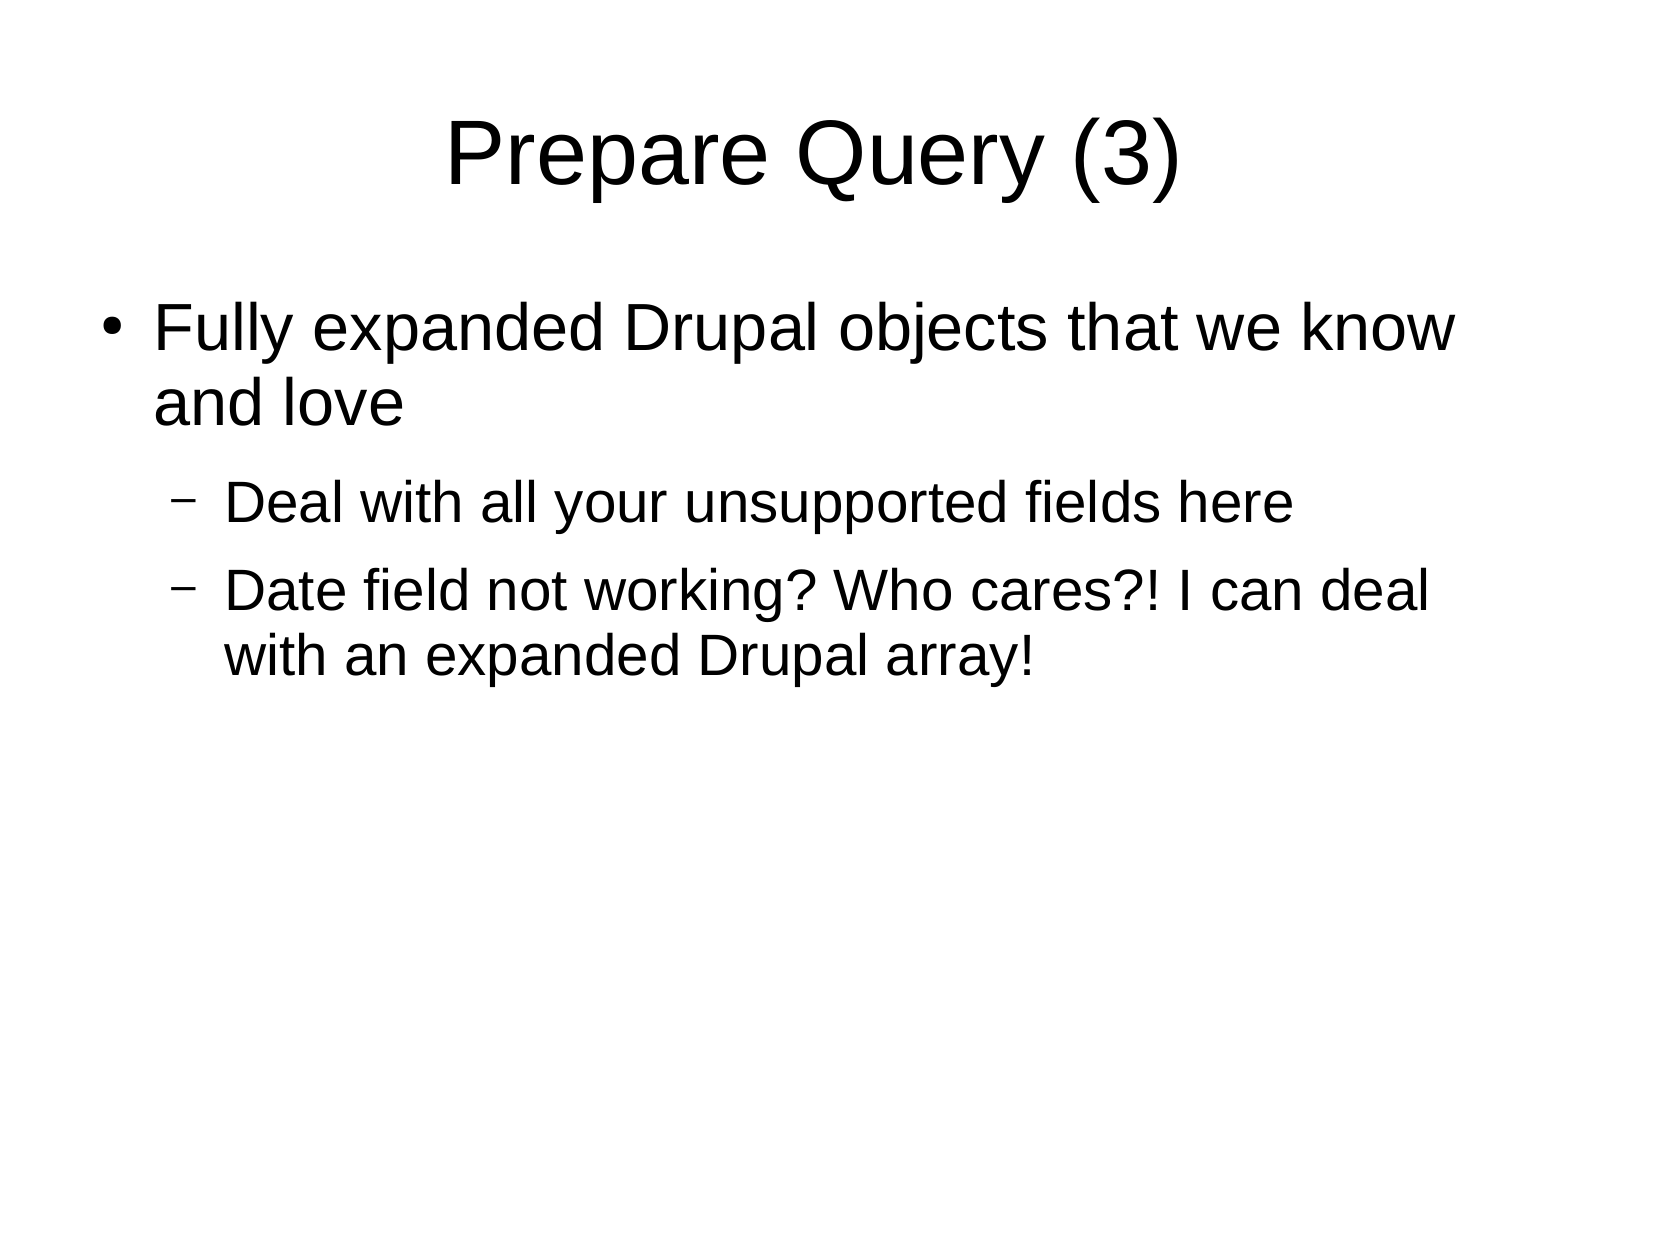

# Prepare Query (3)
Fully expanded Drupal objects that we know and love
Deal with all your unsupported fields here
Date field not working? Who cares?! I can deal with an expanded Drupal array!